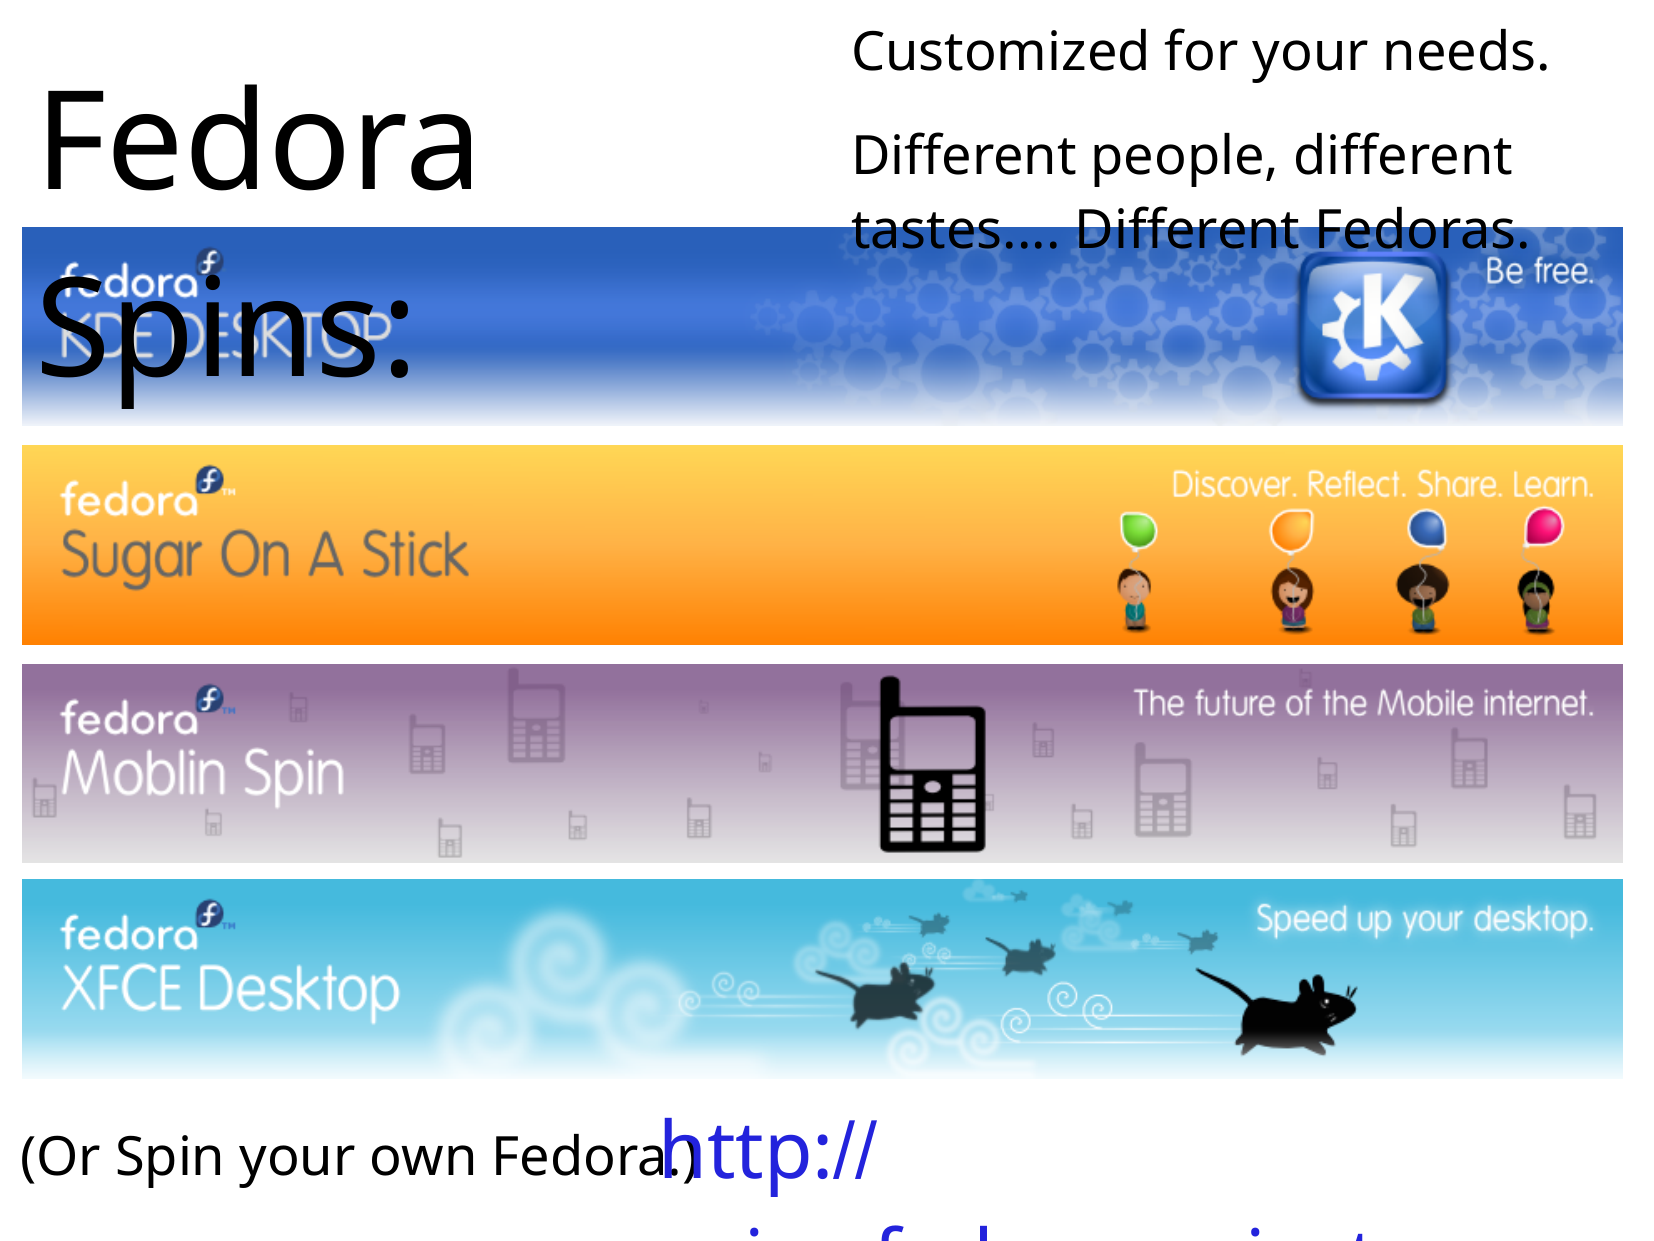

Customized for your needs.
Different people, different tastes.... Different Fedoras.
# Fedora Spins:
http://spins.fedoraproject.org
(Or Spin your own Fedora.)